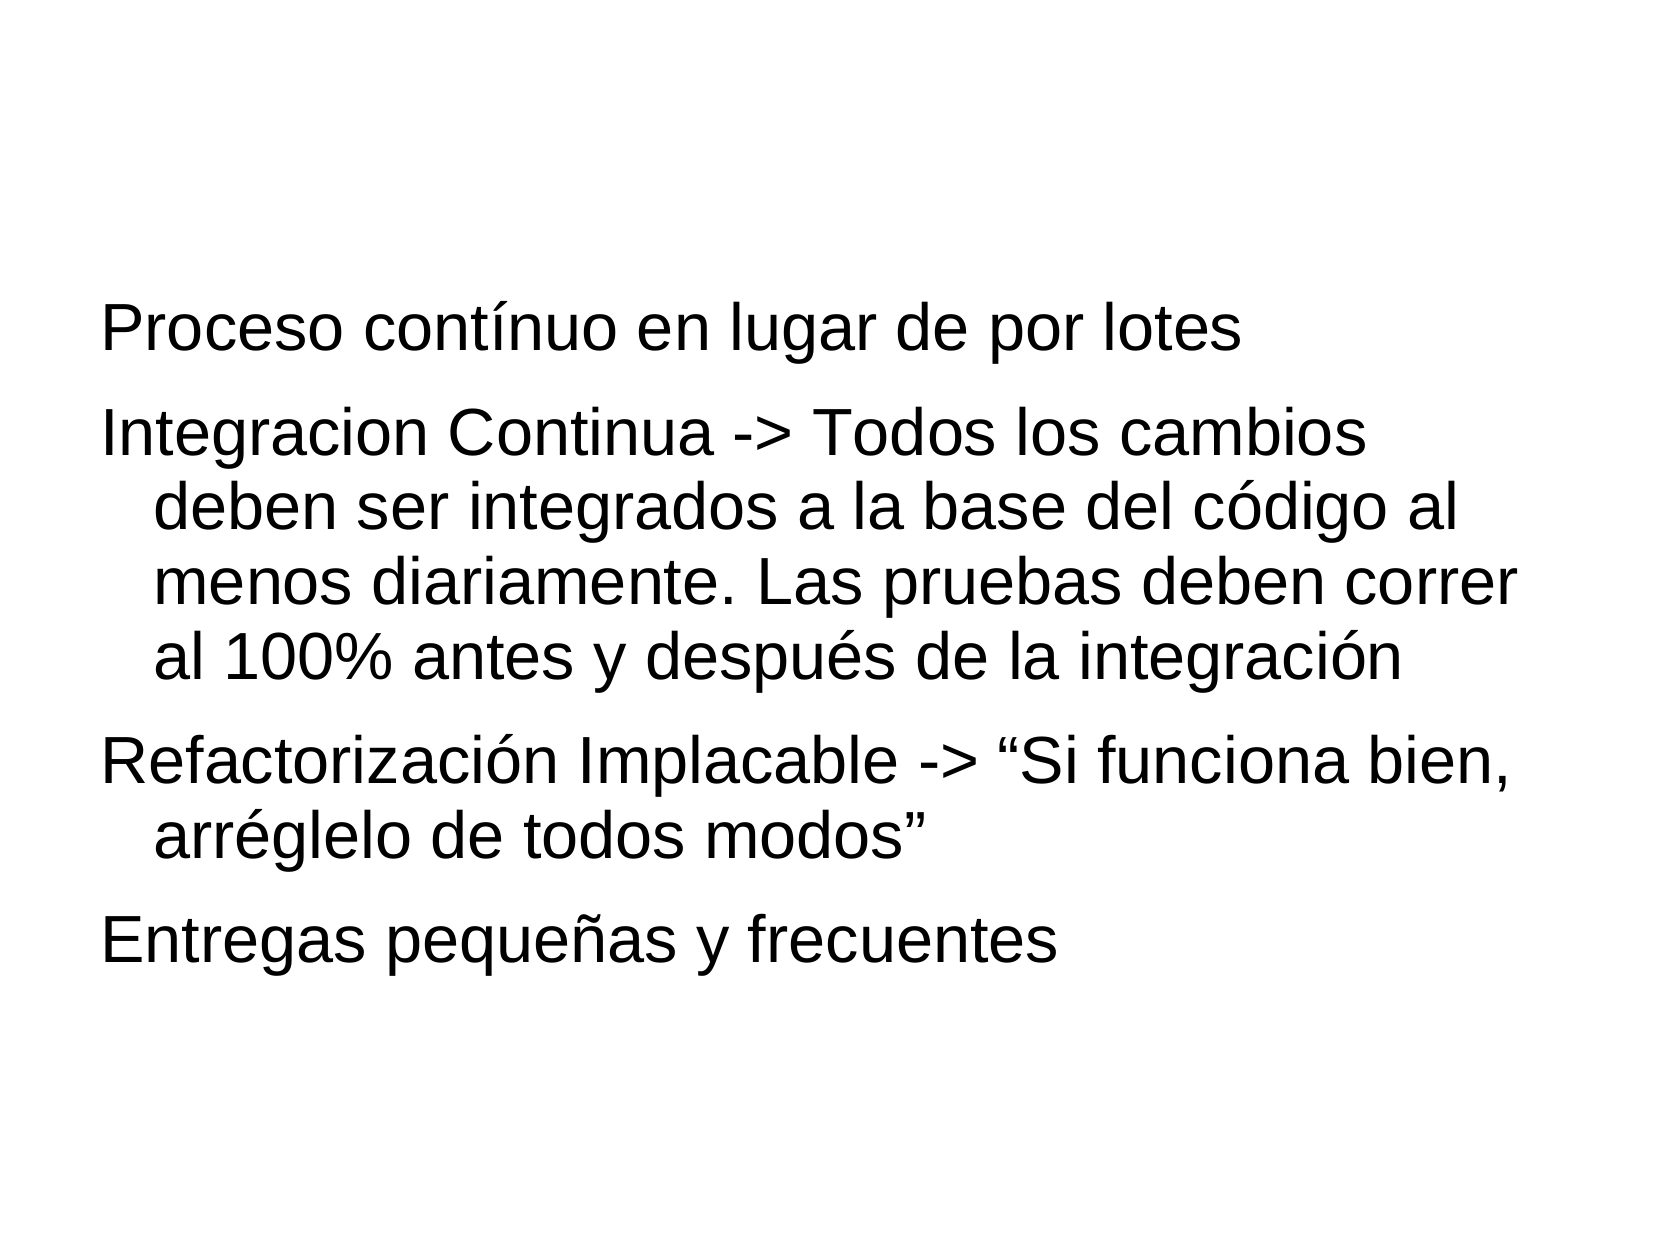

#
Proceso contínuo en lugar de por lotes
Integracion Continua -> Todos los cambios deben ser integrados a la base del código al menos diariamente. Las pruebas deben correr al 100% antes y después de la integración
Refactorización Implacable -> “Si funciona bien, arréglelo de todos modos”
Entregas pequeñas y frecuentes